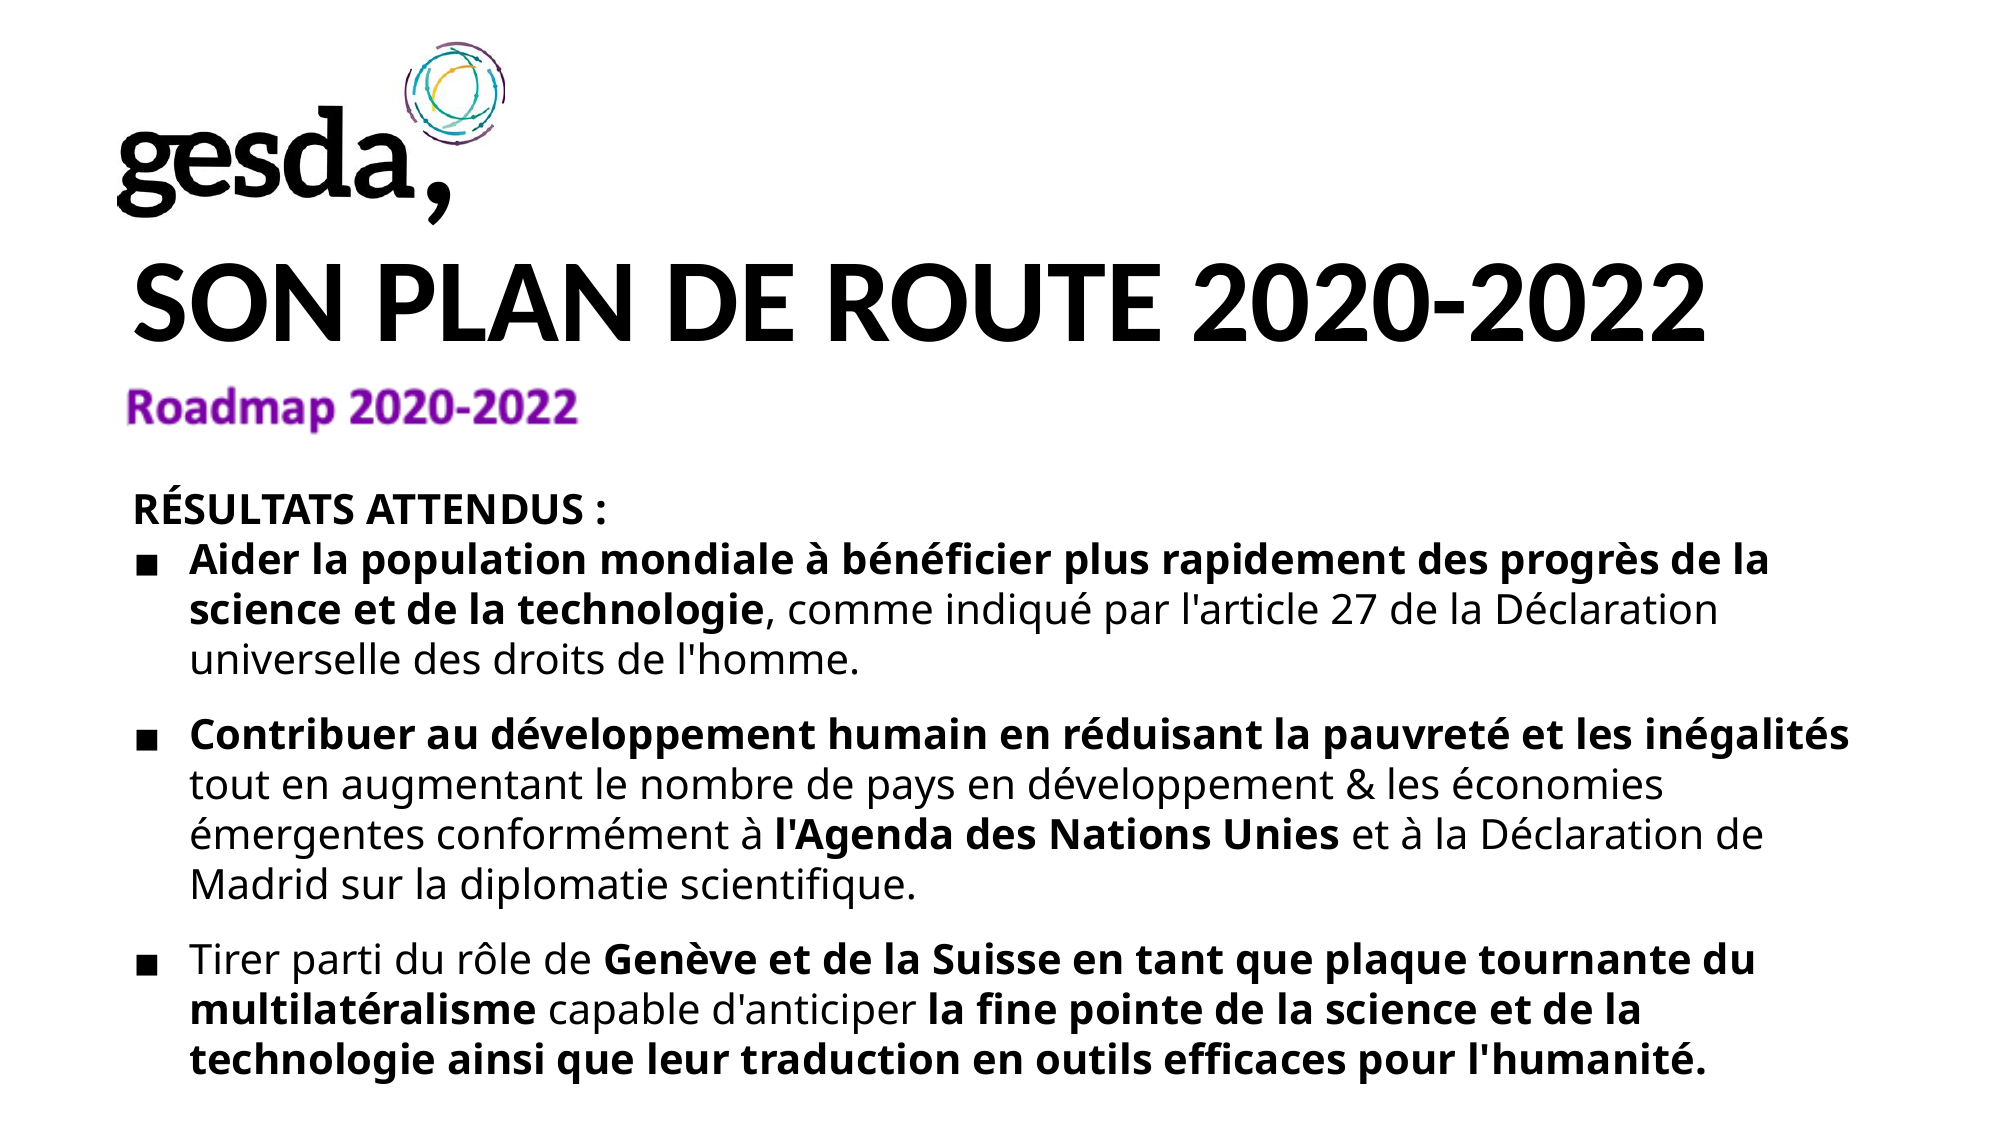

,
SON PLAN DE ROUTE 2020-2022
RÉSULTATS ATTENDUS :
Aider la population mondiale à bénéficier plus rapidement des progrès de la science et de la technologie, comme indiqué par l'article 27 de la Déclaration universelle des droits de l'homme.
Contribuer au développement humain en réduisant la pauvreté et les inégalités tout en augmentant le nombre de pays en développement & les économies émergentes conformément à l'Agenda des Nations Unies et à la Déclaration de Madrid sur la diplomatie scientifique.
Tirer parti du rôle de Genève et de la Suisse en tant que plaque tournante du multilatéralisme capable d'anticiper la fine pointe de la science et de la technologie ainsi que leur traduction en outils efficaces pour l'humanité.